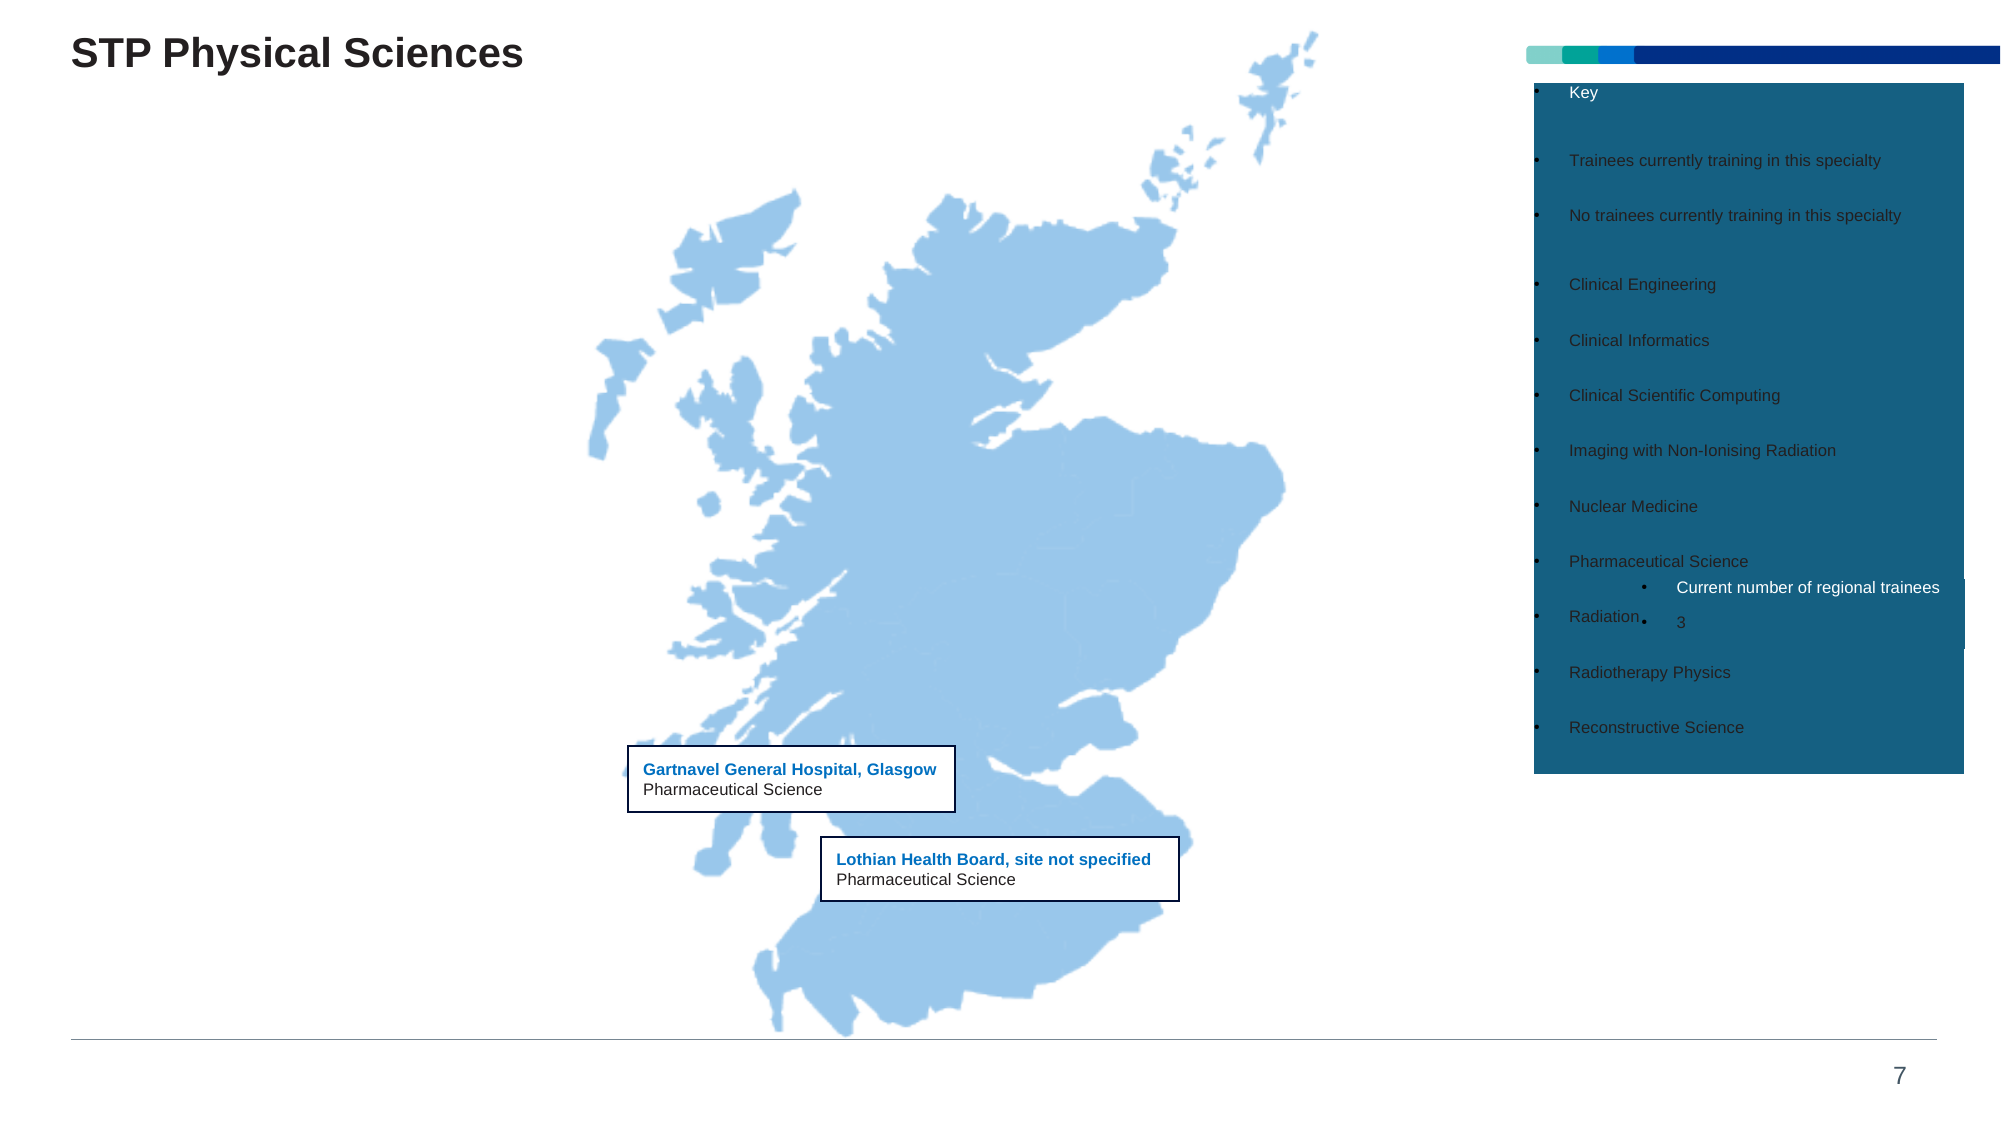

# STP Physical Sciences
| Key | |
| --- | --- |
| Trainees currently training in this specialty | |
| No trainees currently training in this specialty | |
| Specialty | |
| --- | --- |
| Clinical Engineering | |
| Clinical Informatics | |
| Clinical Scientific Computing | |
| Imaging with Non-Ionising Radiation | |
| Nuclear Medicine | |
| Pharmaceutical Science | |
| Radiation Safety & Diagnostic Radiology | |
| Radiotherapy Physics | |
| Reconstructive Science | |
| Current number of regional trainees |
| --- |
| 3 |
Gartnavel General Hospital, Glasgow
Pharmaceutical Science
Lothian Health Board, site not specified
Pharmaceutical Science